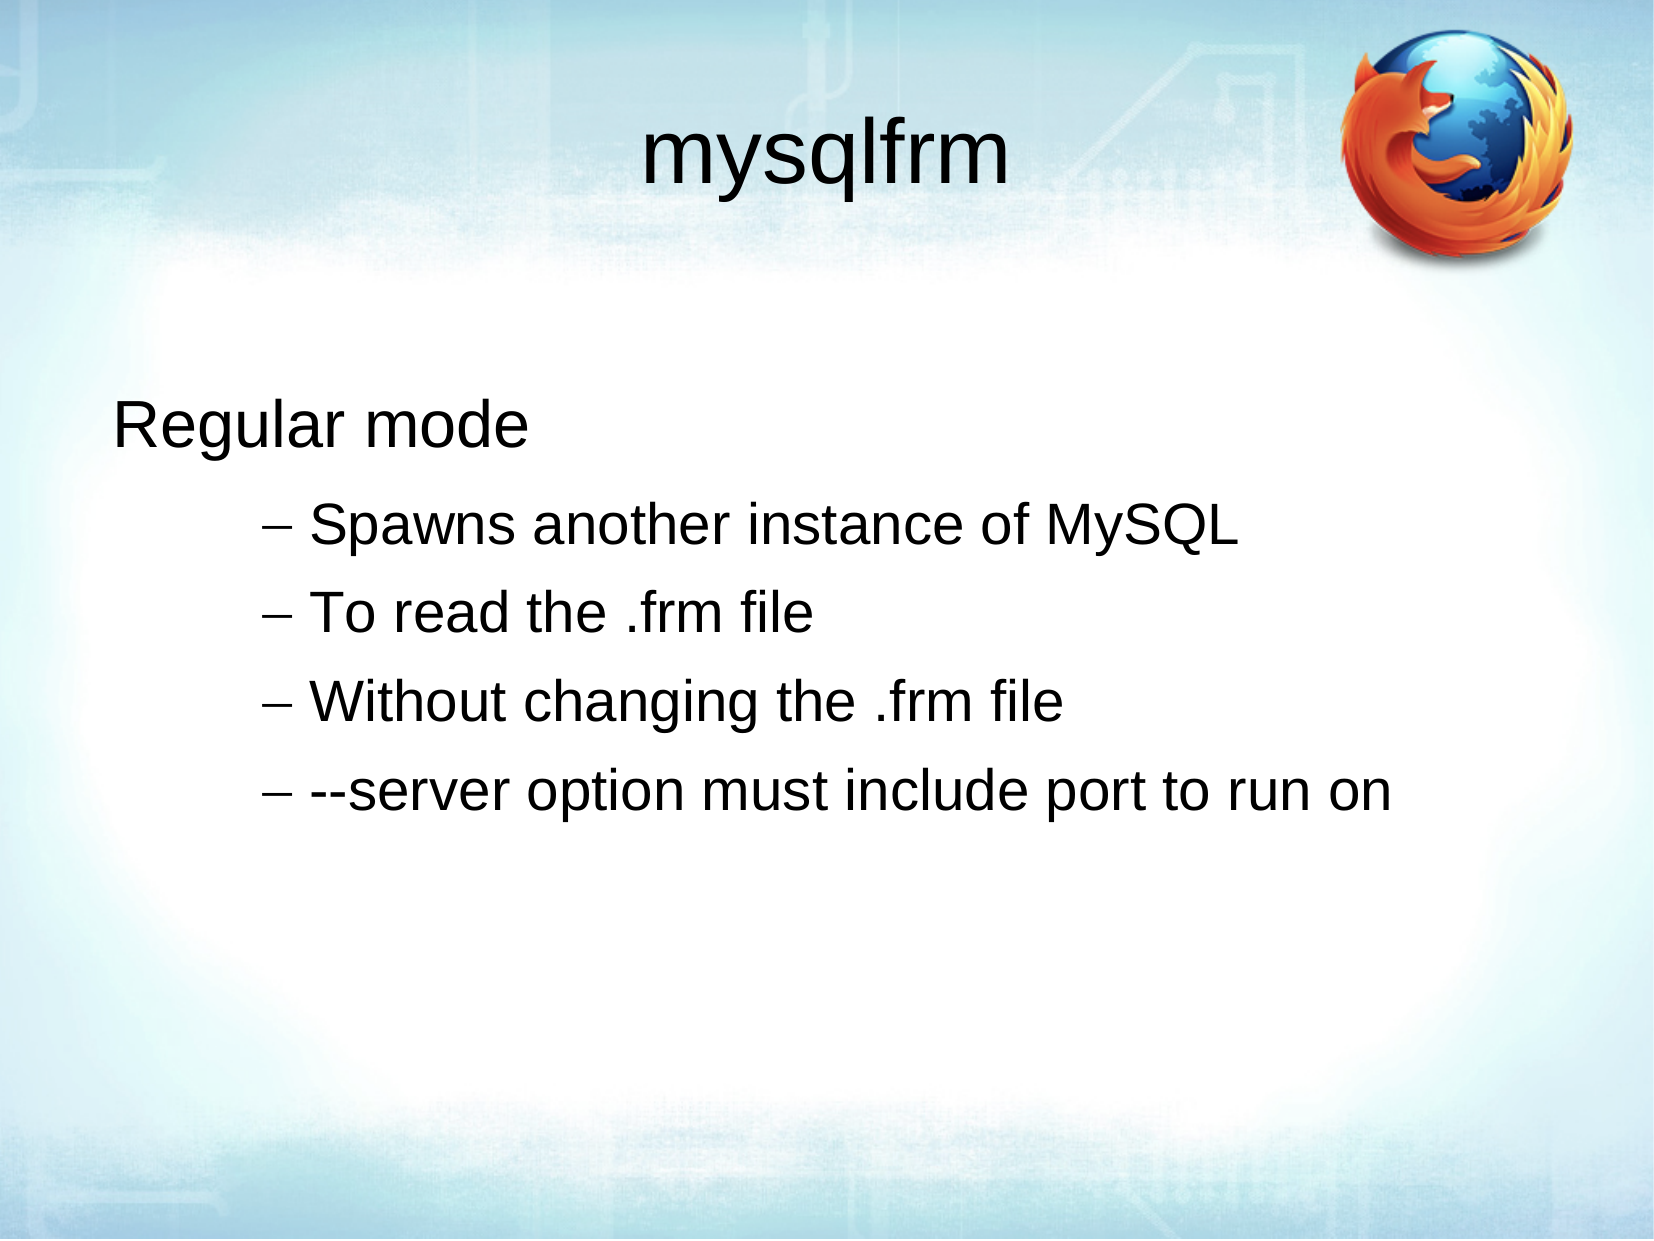

# mysqlfrm
Regular mode
Spawns another instance of MySQL
To read the .frm file
Without changing the .frm file
--server option must include port to run on